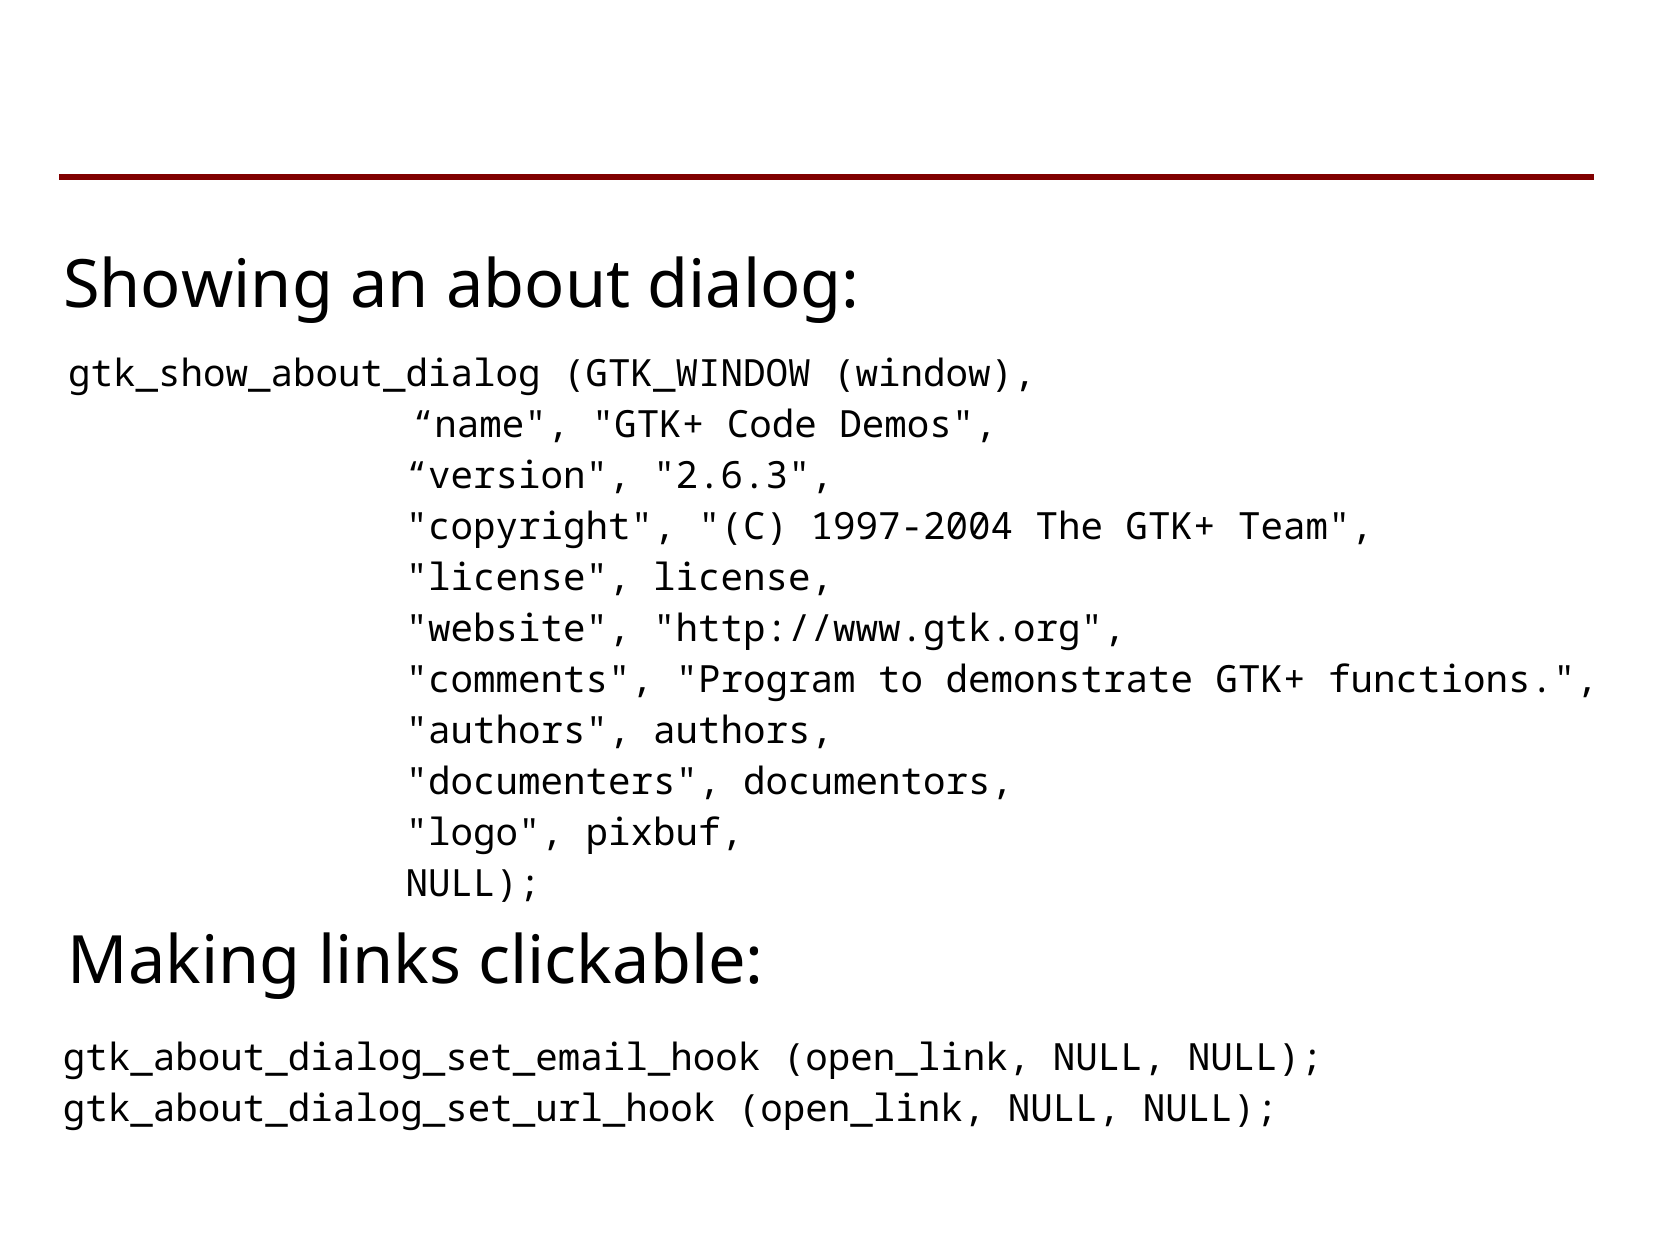

#
Showing an about dialog:
gtk_show_about_dialog (GTK_WINDOW (window),
 	 “name", "GTK+ Code Demos",
 “version", "2.6.3",
 "copyright", "(C) 1997-2004 The GTK+ Team",
 "license", license,
 "website", "http://www.gtk.org",
 "comments", "Program to demonstrate GTK+ functions.",
 "authors", authors,
 "documenters", documentors,
 "logo", pixbuf,
 NULL);
Making links clickable:
gtk_about_dialog_set_email_hook (open_link, NULL, NULL);
gtk_about_dialog_set_url_hook (open_link, NULL, NULL);